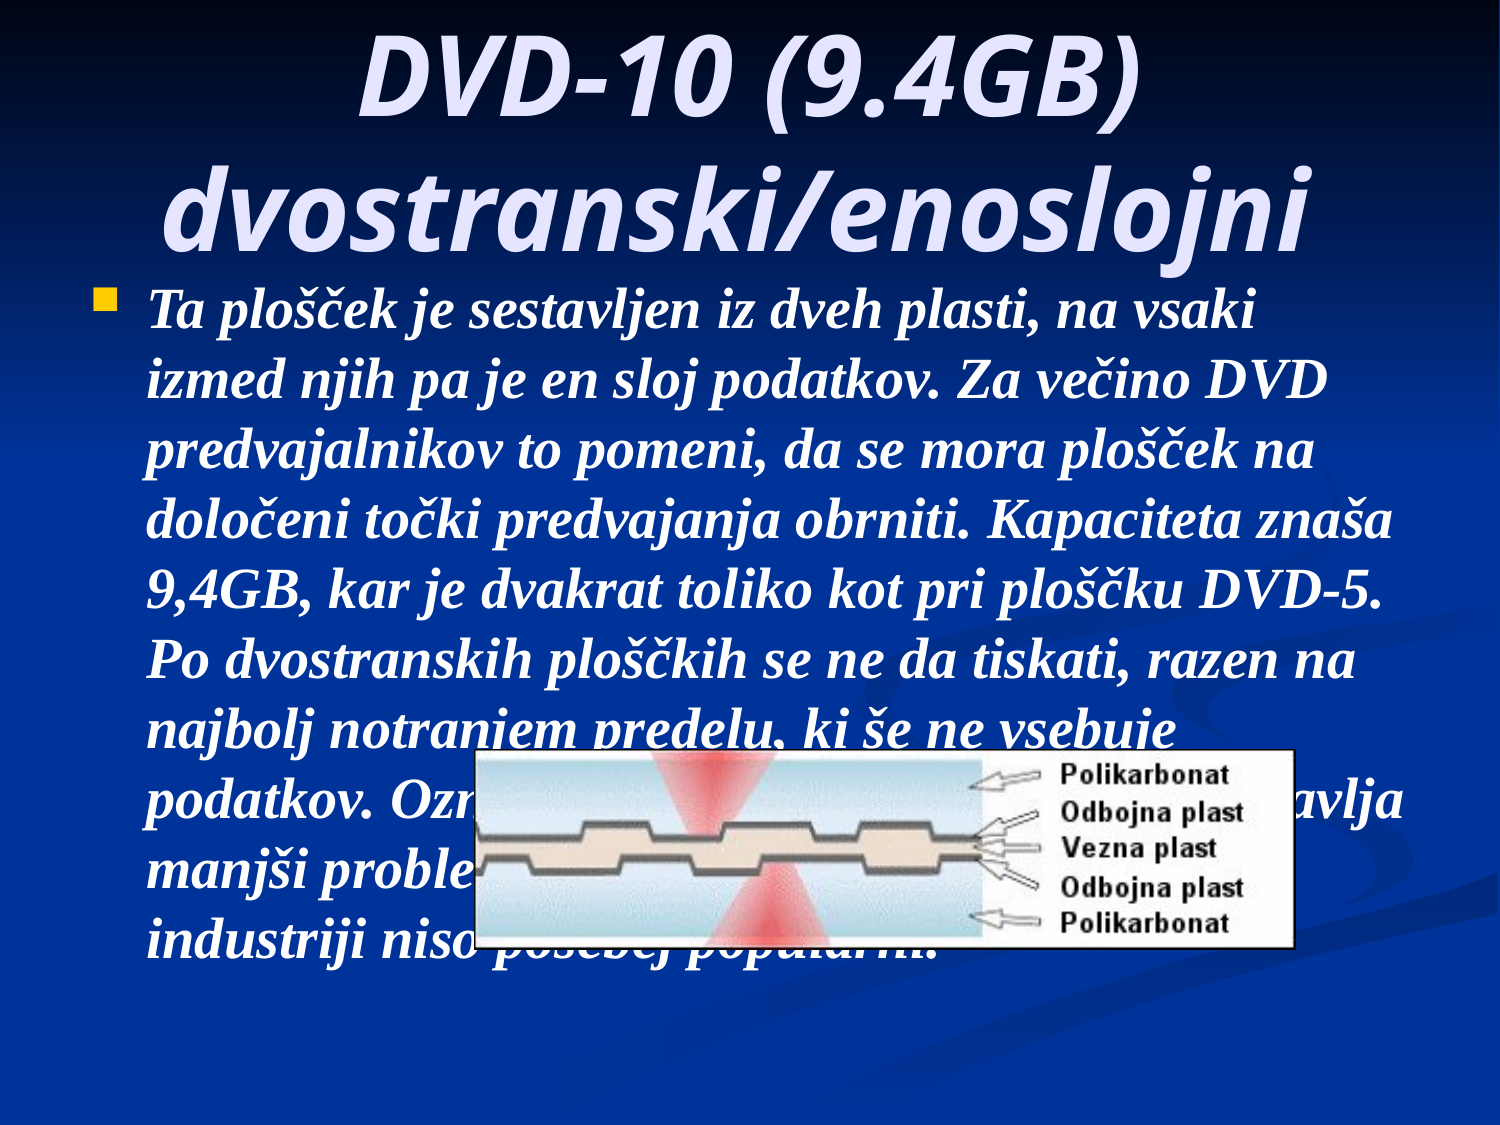

# DVD-10 (9.4GB) dvostranski/enoslojni
Ta plošček je sestavljen iz dveh plasti, na vsaki izmed njih pa je en sloj podatkov. Za večino DVD predvajalnikov to pomeni, da se mora plošček na določeni točki predvajanja obrniti. Kapaciteta znaša 9,4GB, kar je dvakrat toliko kot pri ploščku DVD-5. Po dvostranskih ploščkih se ne da tiskati, razen na najbolj notranjem predelu, ki še ne vsebuje podatkov. Označevanje teh ploščkov tako predstavlja manjši problem in prav zaradi tega v zabavni industriji niso posebej popularni.